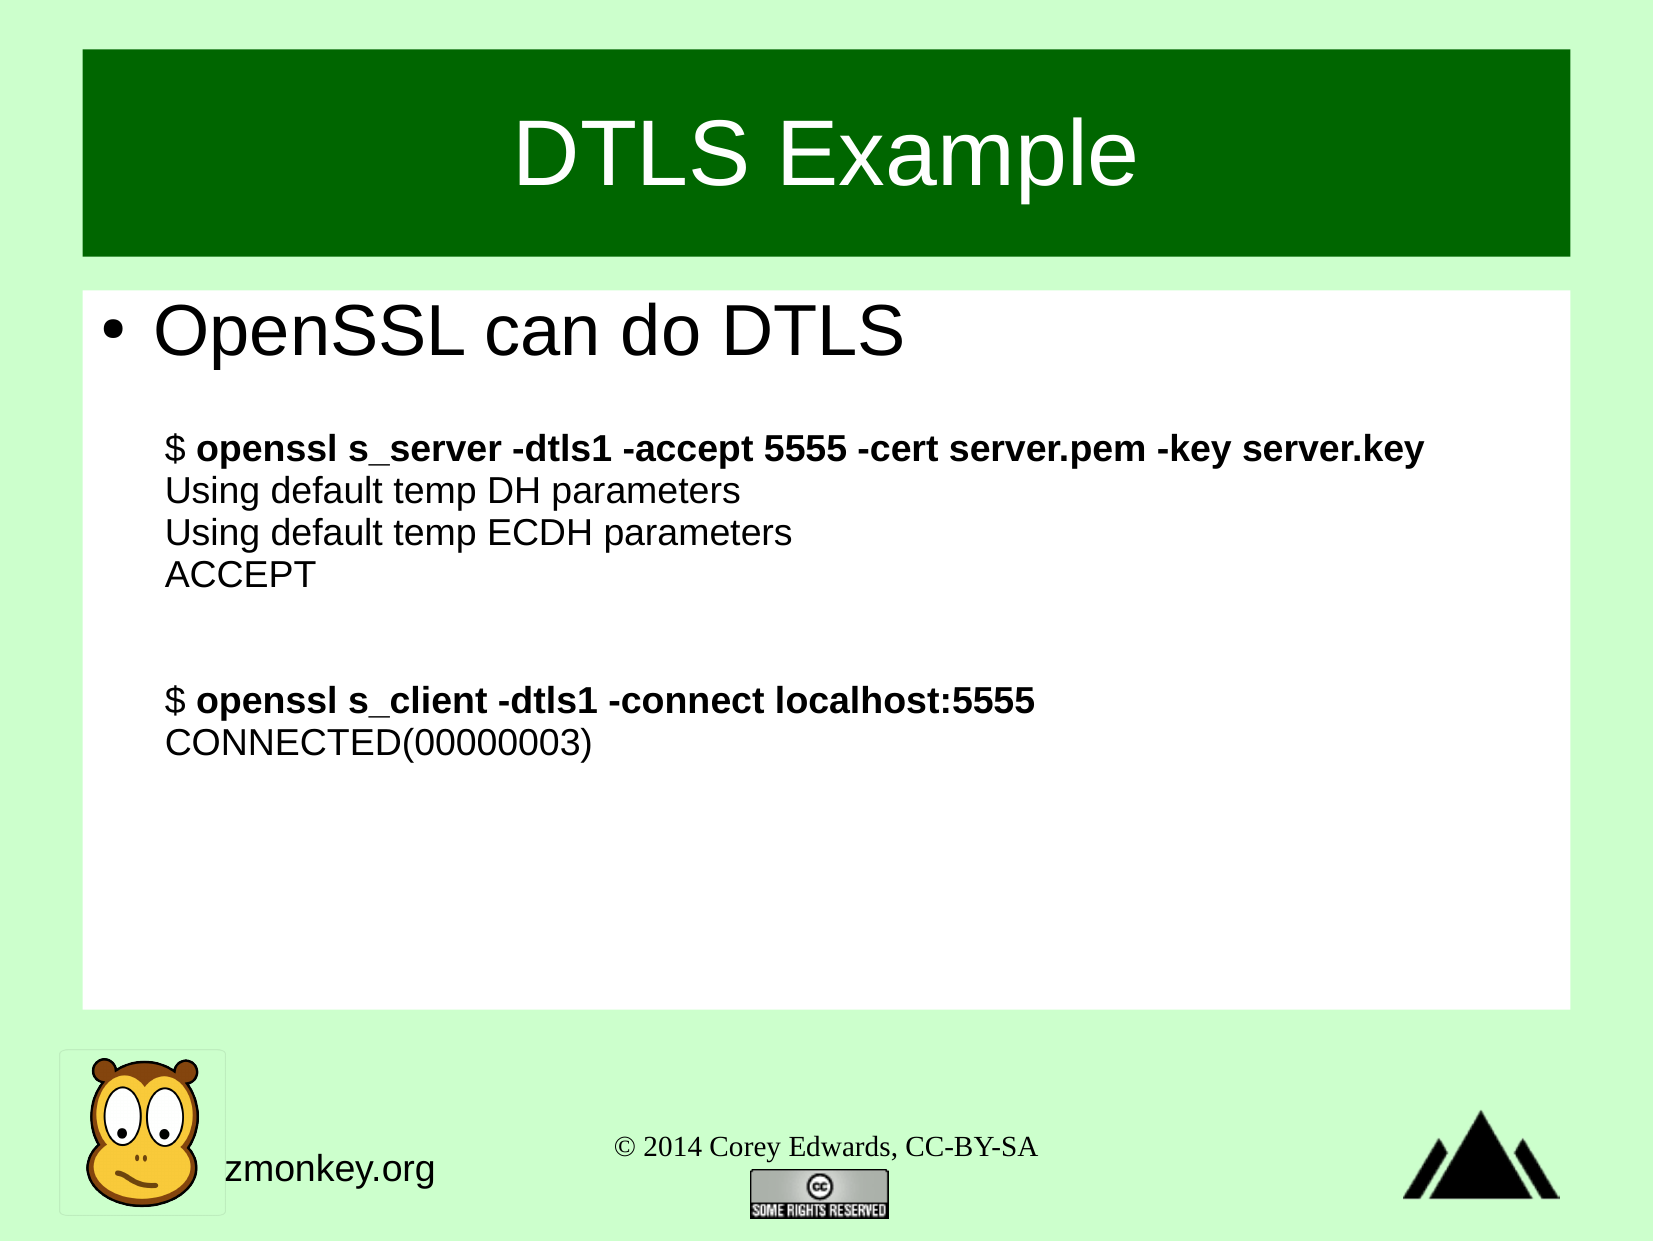

# DTLS Example
OpenSSL can do DTLS
$ openssl s_server -dtls1 -accept 5555 -cert server.pem -key server.key
Using default temp DH parameters
Using default temp ECDH parameters
ACCEPT
$ openssl s_client -dtls1 -connect localhost:5555
CONNECTED(00000003)